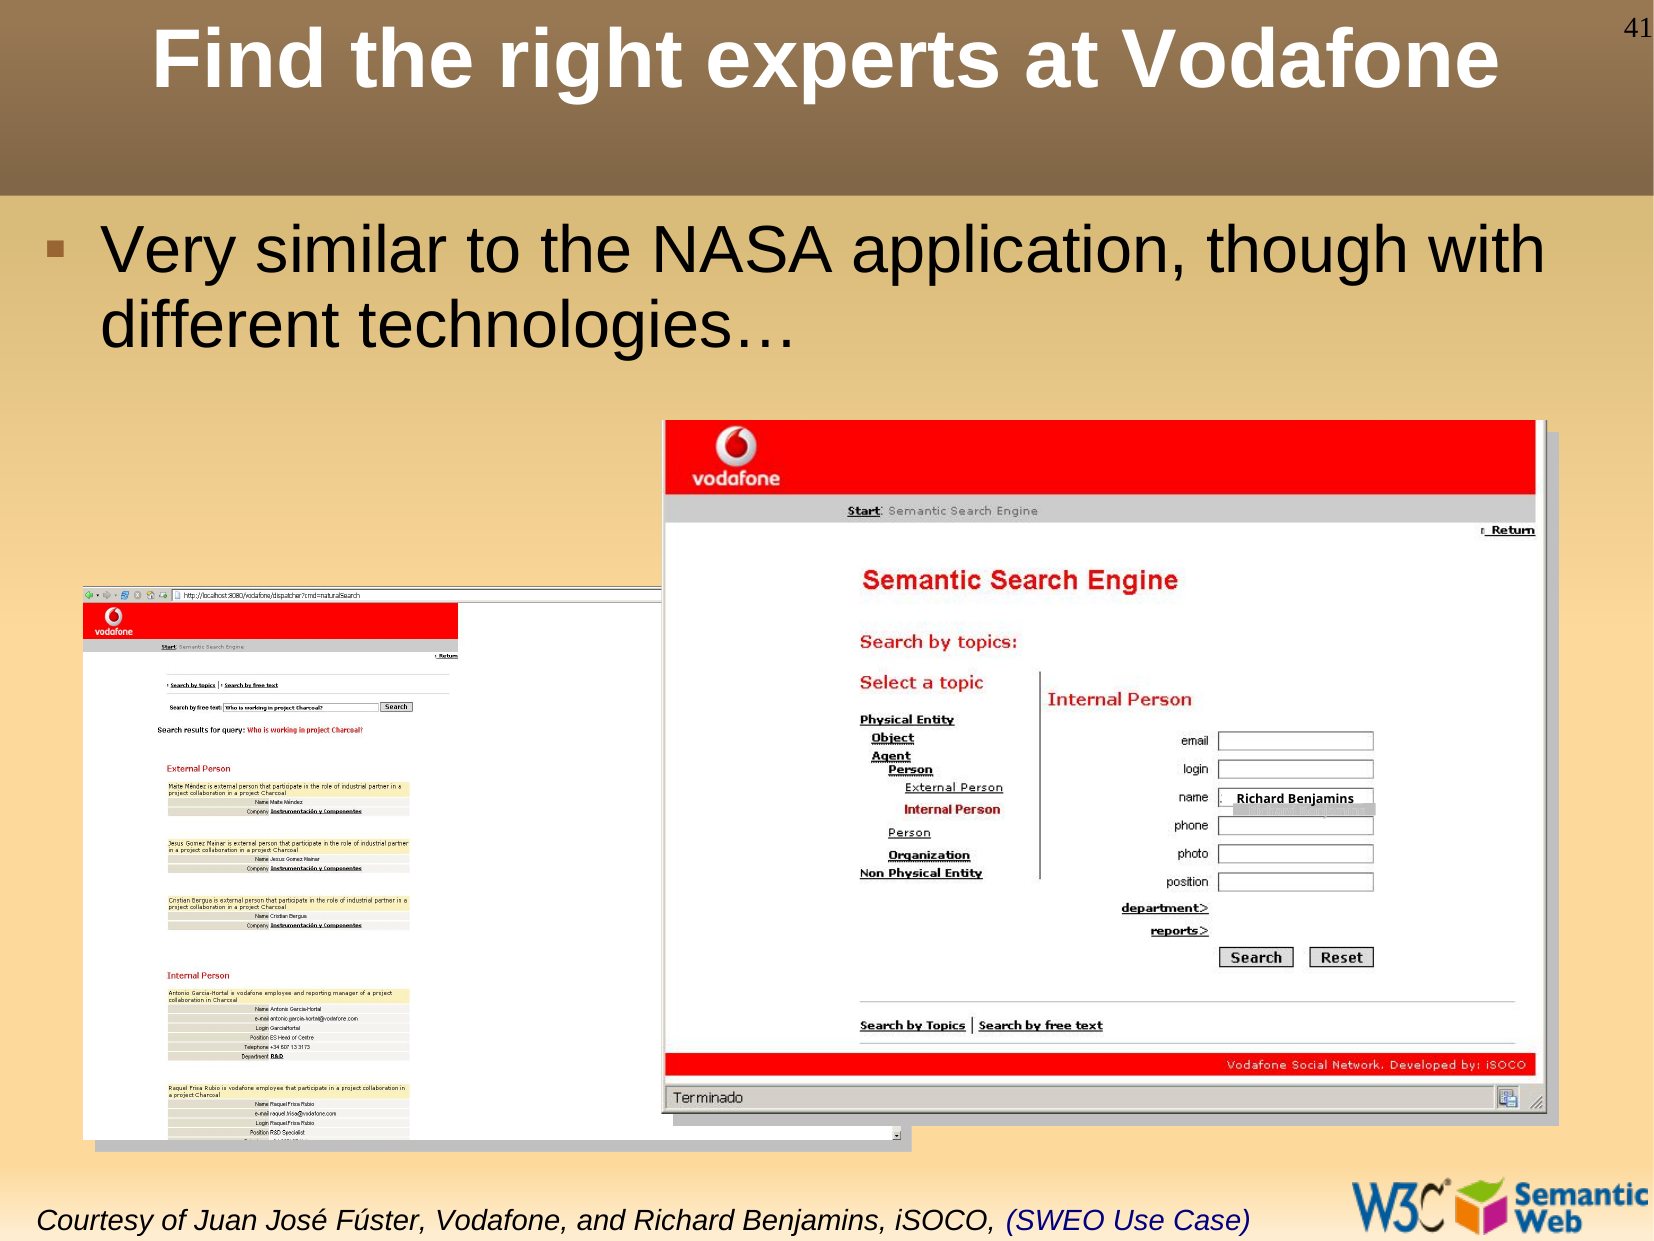

# Find the right experts at Vodafone
41
Very similar to the NASA application, though with different technologies…
Richard Benjamins
Courtesy of Juan José Fúster, Vodafone, and Richard Benjamins, iSOCO, (SWEO Use Case)